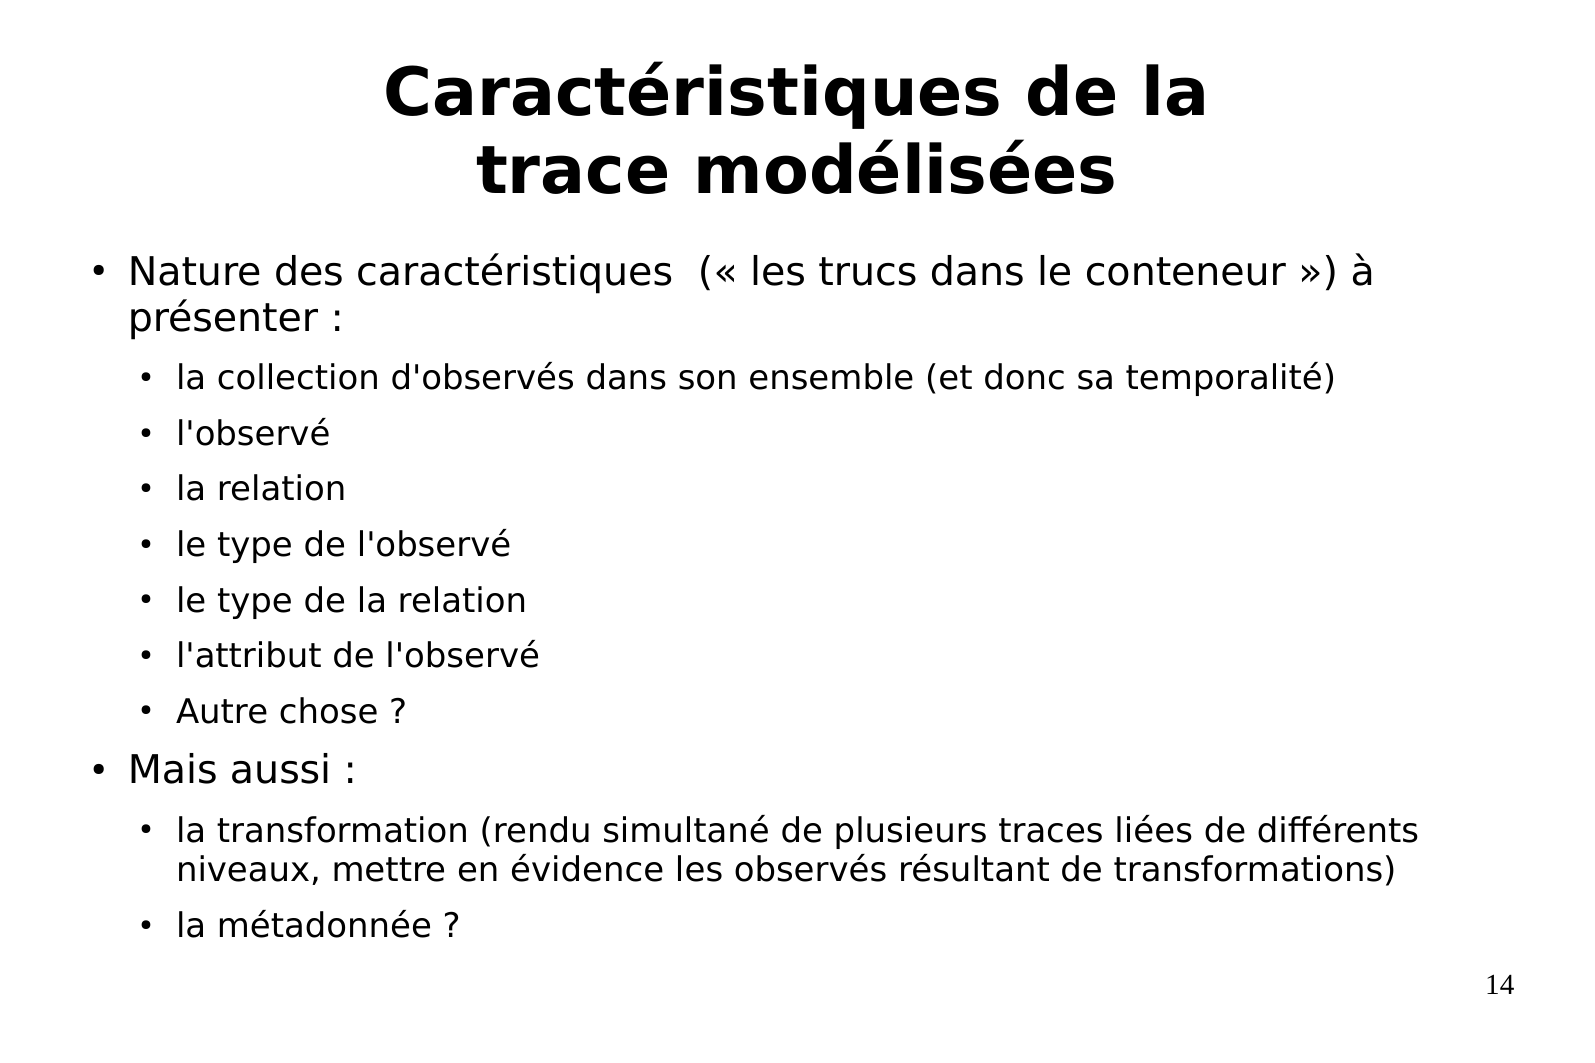

# Caractéristiques de la trace modélisées
Nature des caractéristiques (« les trucs dans le conteneur ») à présenter :
la collection d'observés dans son ensemble (et donc sa temporalité)
l'observé
la relation
le type de l'observé
le type de la relation
l'attribut de l'observé
Autre chose ?
Mais aussi :
la transformation (rendu simultané de plusieurs traces liées de différents niveaux, mettre en évidence les observés résultant de transformations)
la métadonnée ?
14